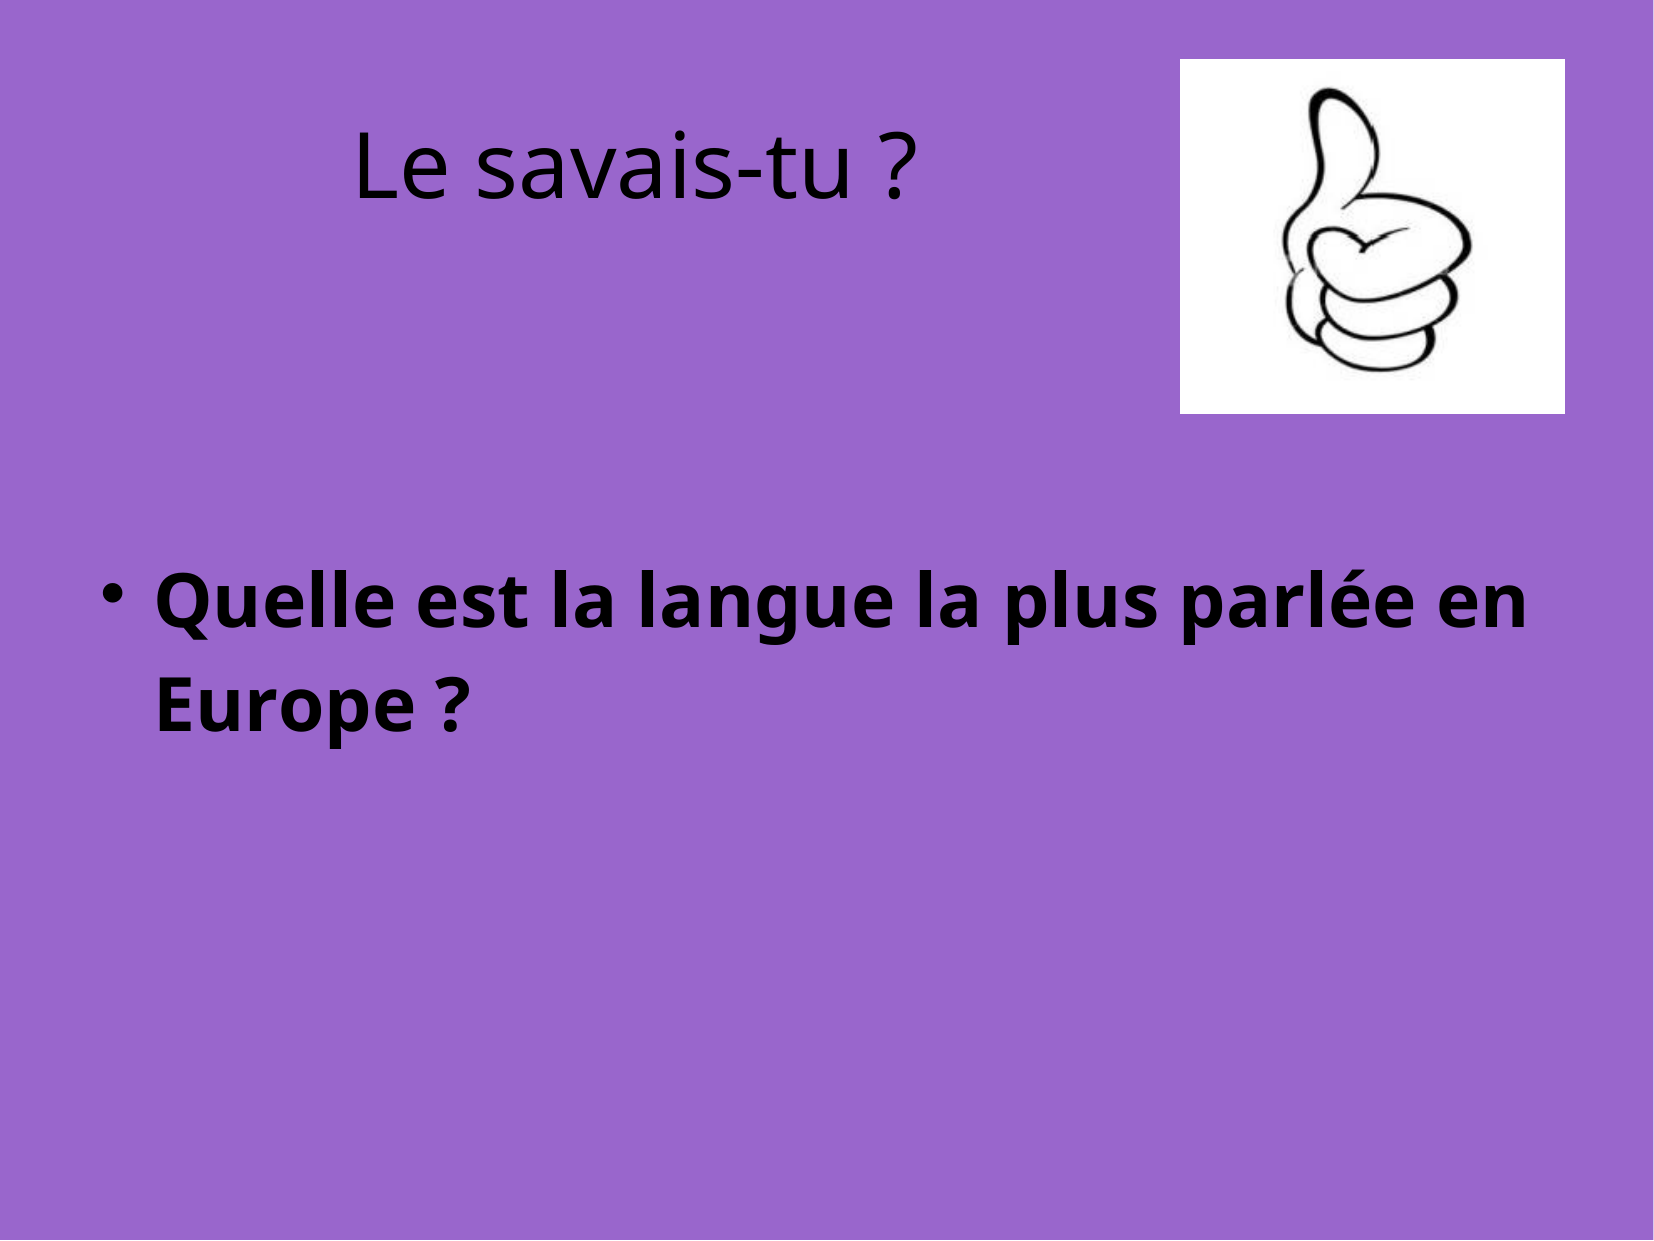

# Le savais-tu ?
Quelle est la langue la plus parlée en Europe ?